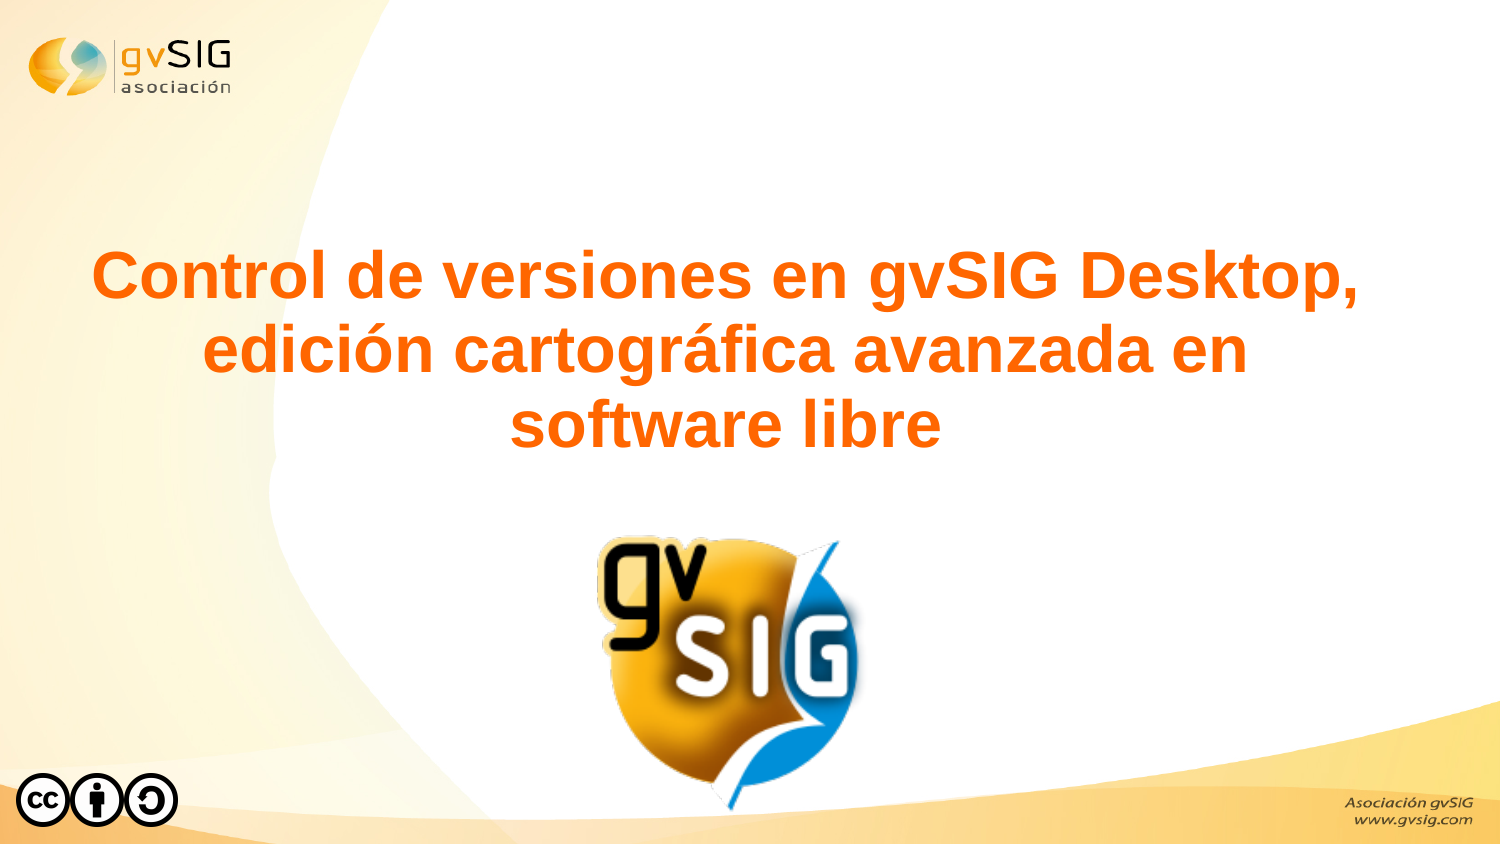

Control de versiones en gvSIG Desktop, edición cartográfica avanzada en software libre